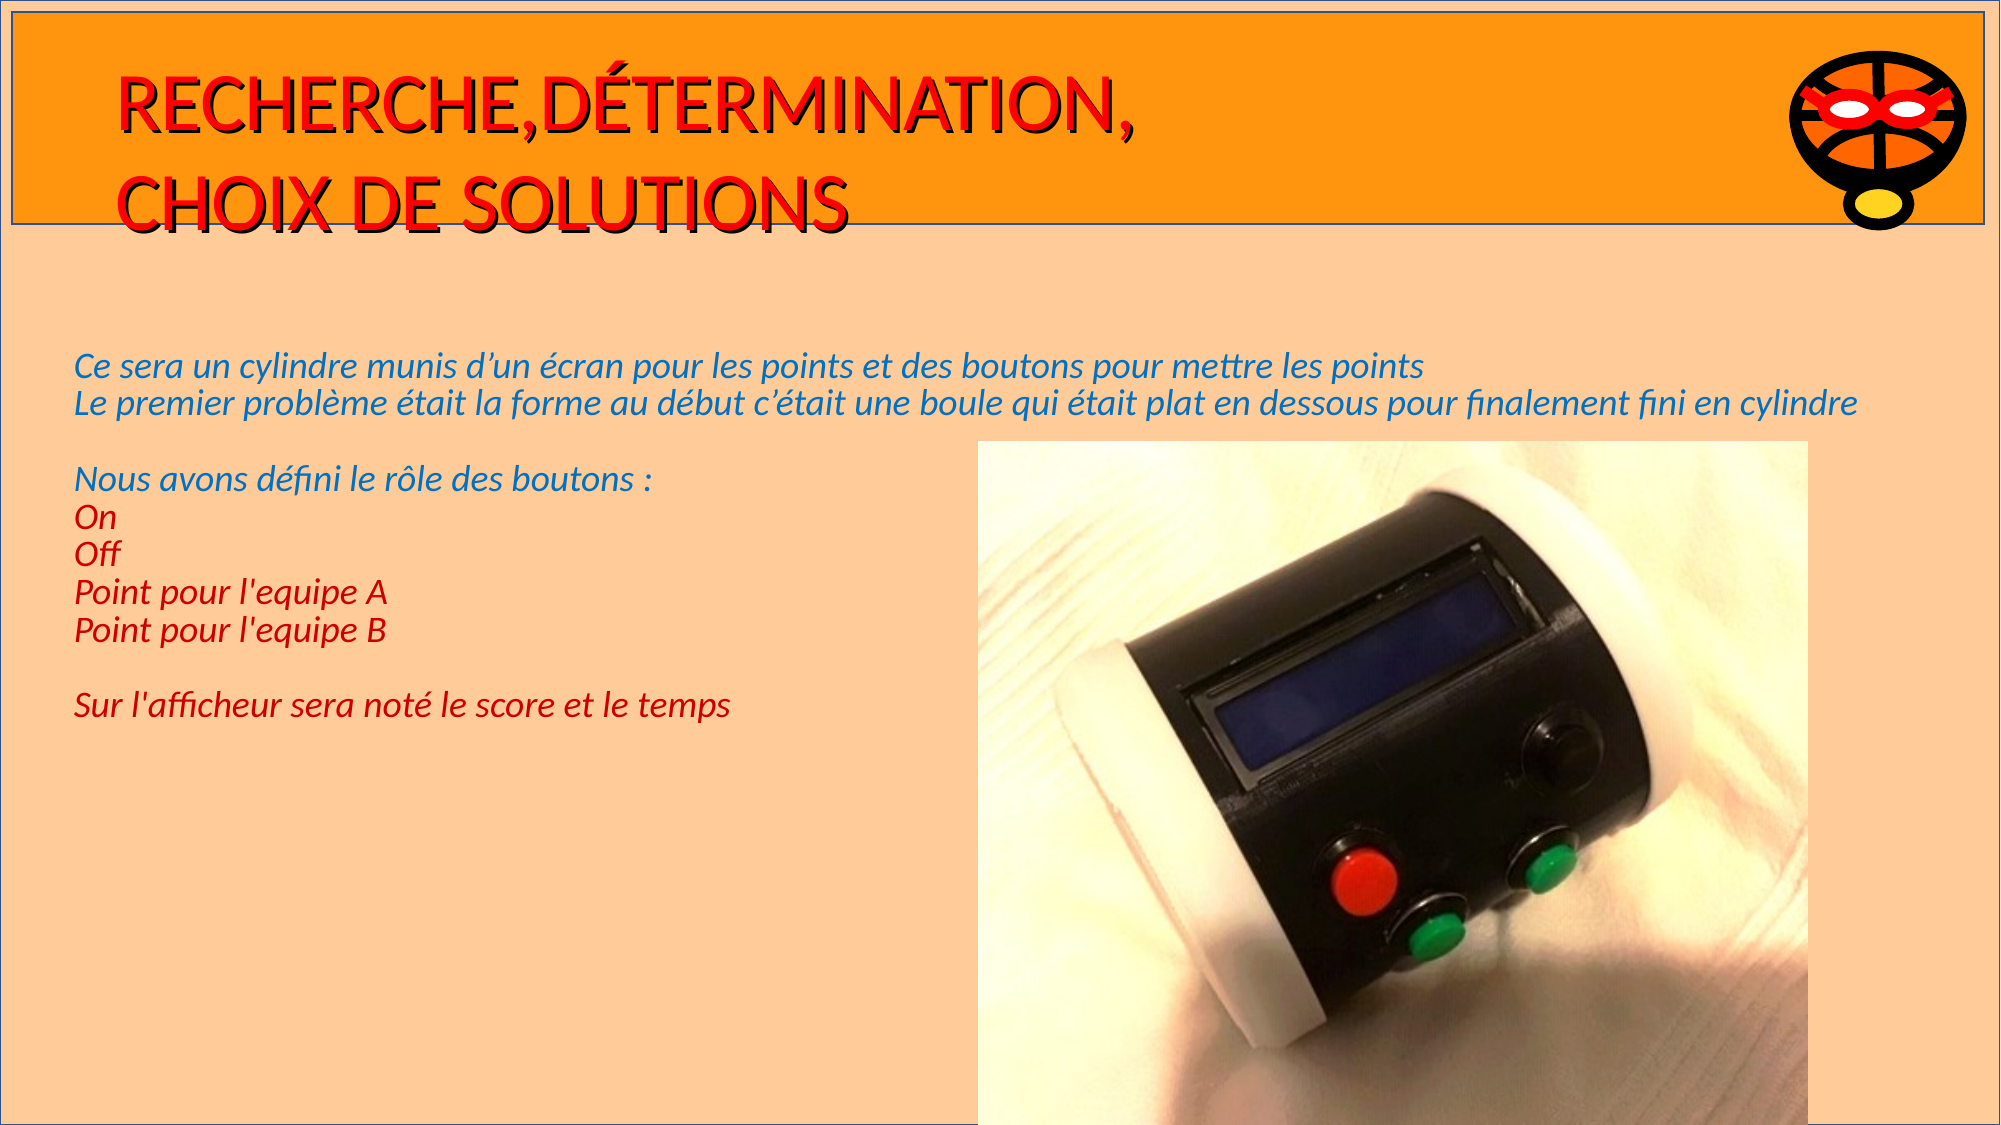

RECHERCHE,DÉTERMINATION,
CHOIX DE SOLUTIONS
Ce sera un cylindre munis d’un écran pour les points et des boutons pour mettre les points
Le premier problème était la forme au début c’était une boule qui était plat en dessous pour finalement fini en cylindre
Nous avons défini le rôle des boutons :
On
Off
Point pour l'equipe A
Point pour l'equipe B
Sur l'afficheur sera noté le score et le temps